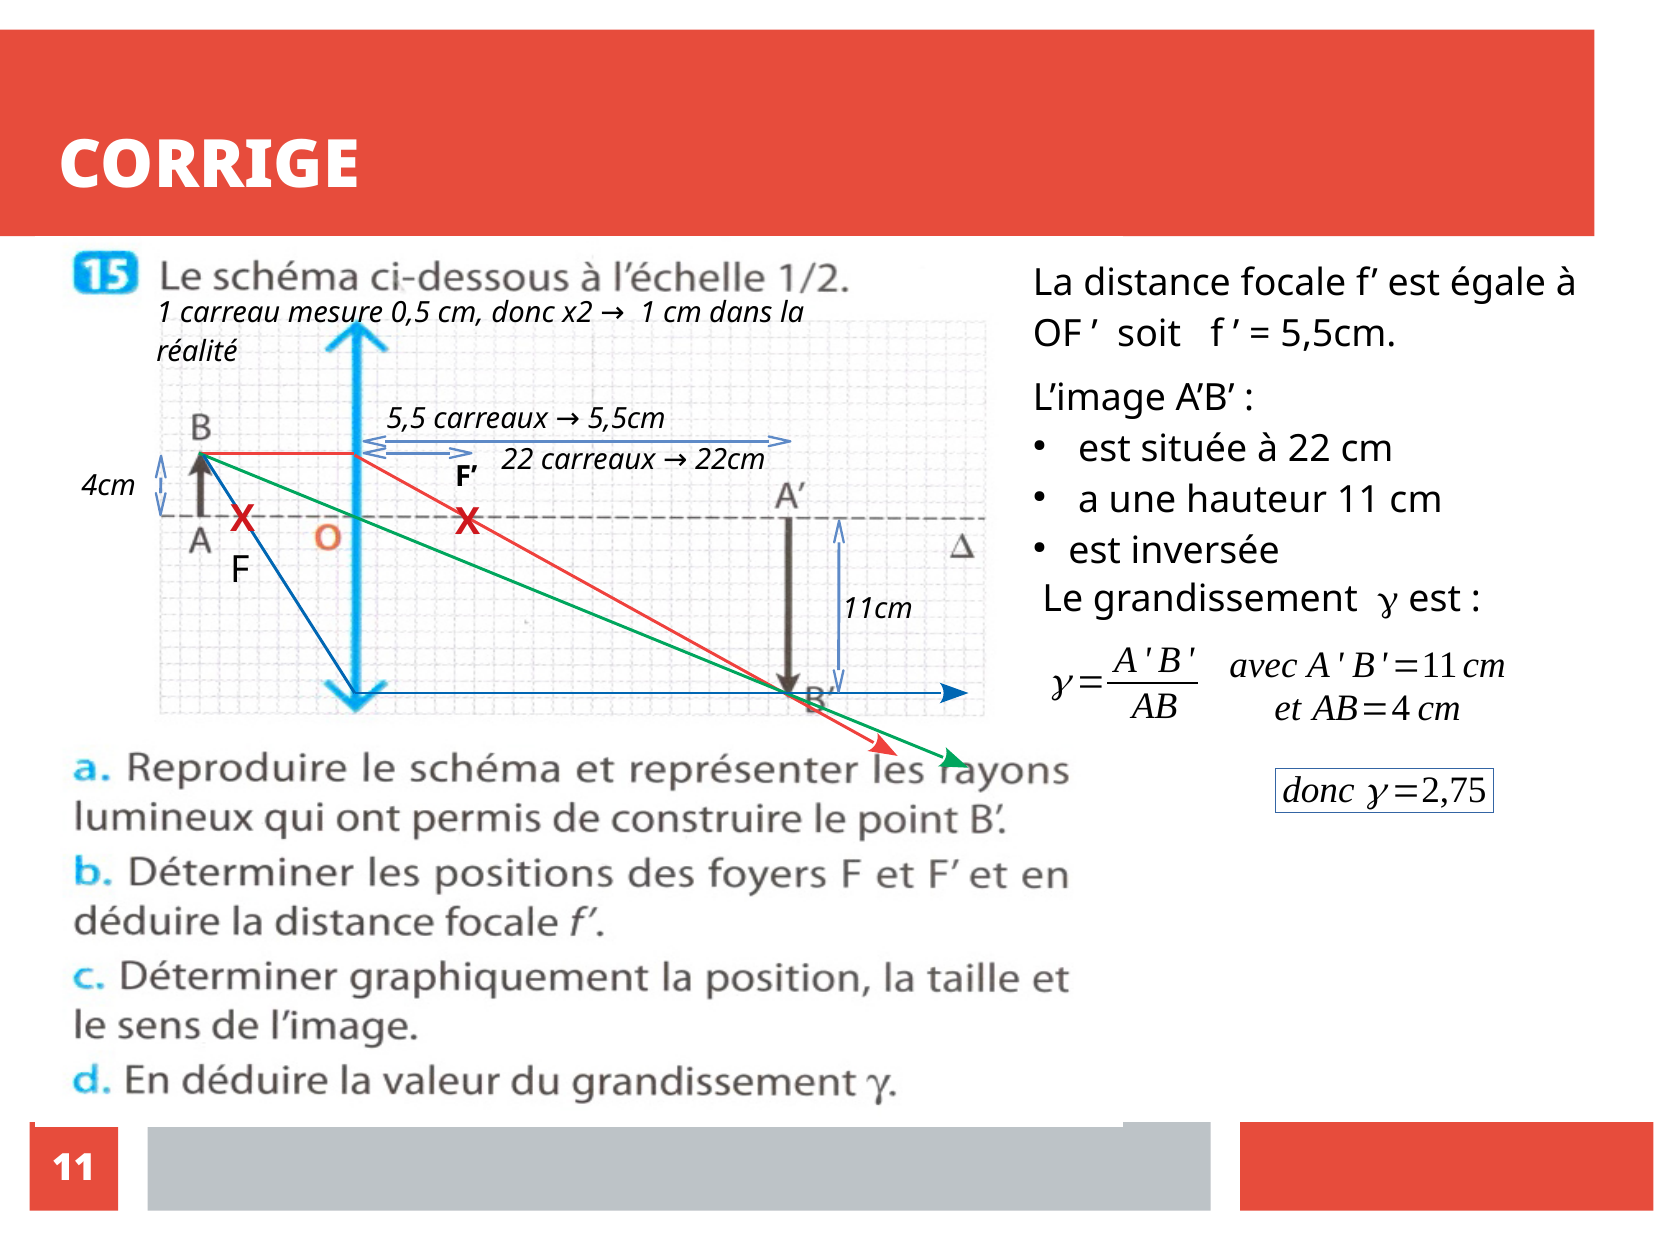

# CORRIGE
La distance focale f’ est égale à OF ’ soit f ’ = 5,5cm.
1 carreau mesure 0,5 cm, donc x2 → 1 cm dans la réalité
L’image A’B’ :
 est située à 22 cm
 a une hauteur 11 cm
est inversée
5,5 carreaux → 5,5cm
22 carreaux → 22cm
F’
X
4cm
X
F
11cm
Le grandissement γ est :
11